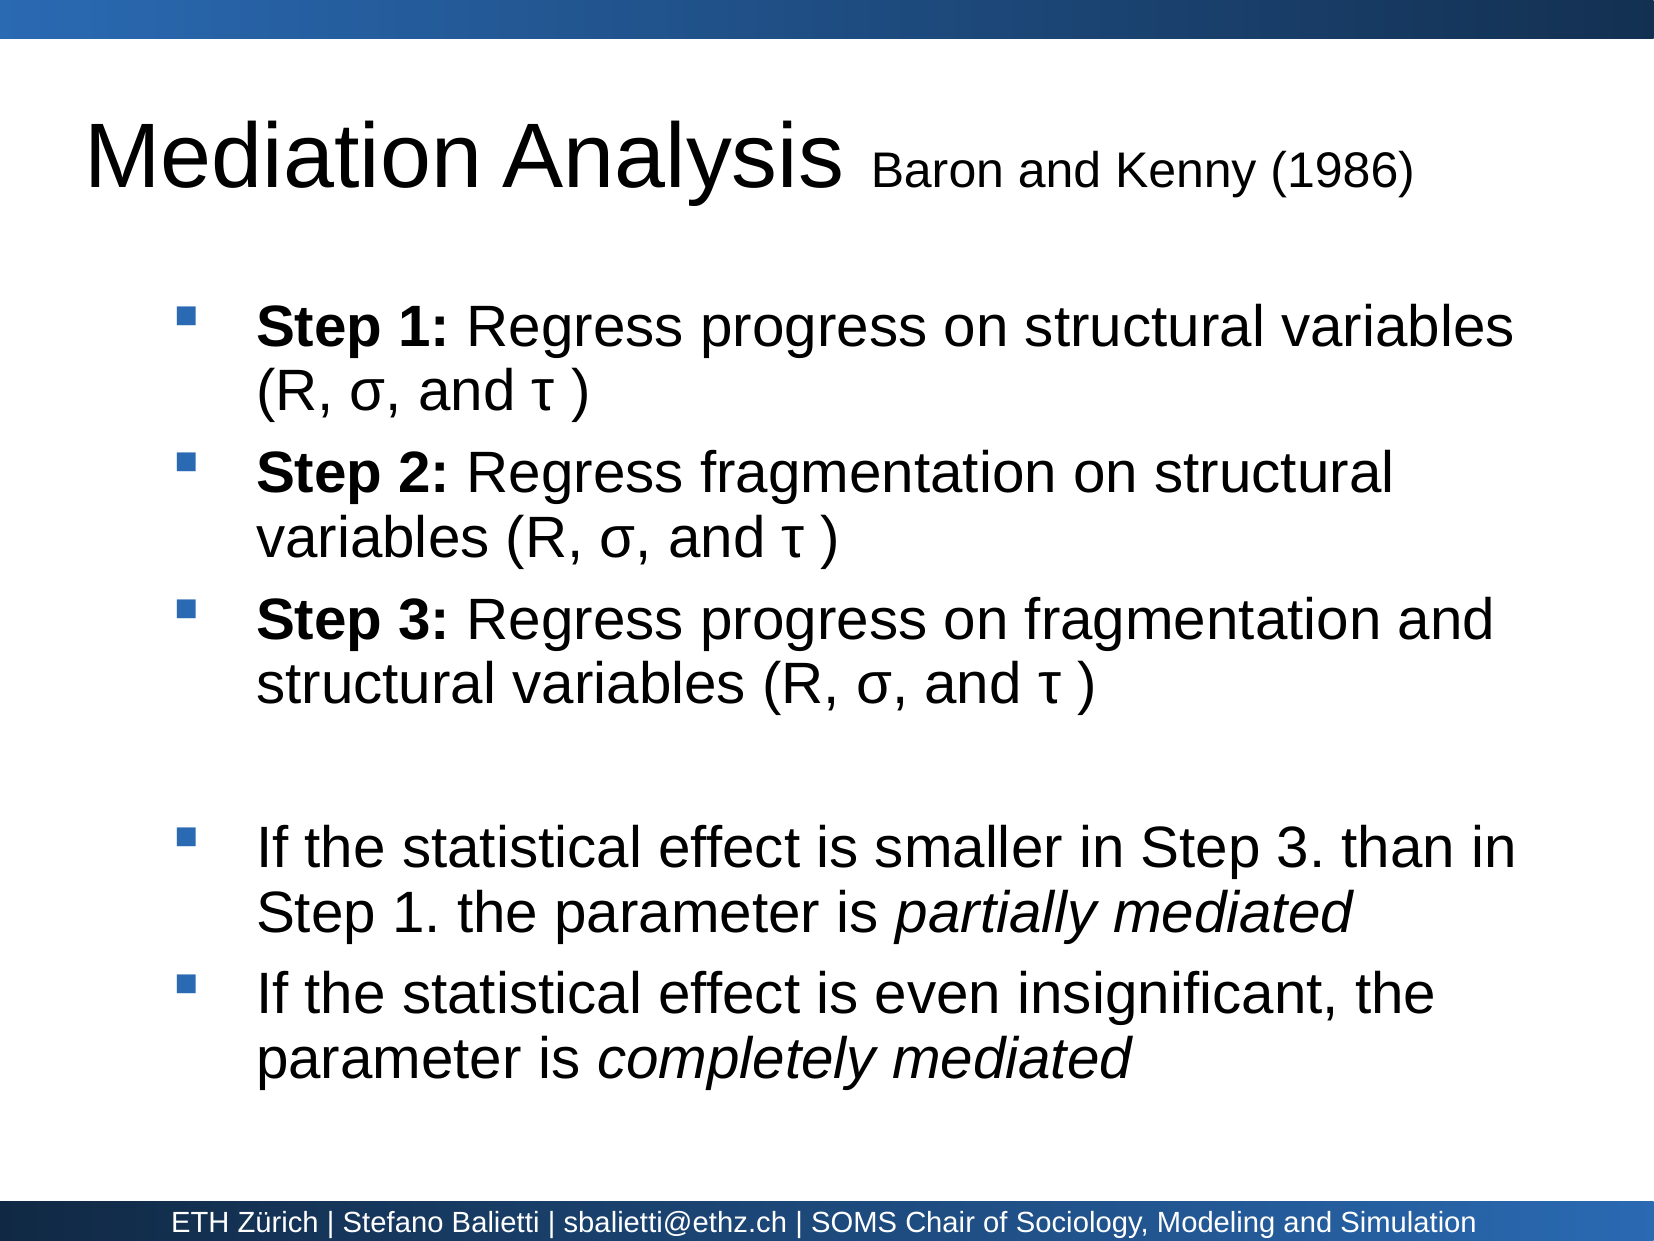

# Mediation Analysis Baron and Kenny (1986)
Step 1: Regress progress on structural variables (R, σ, and τ )
Step 2: Regress fragmentation on structural variables (R, σ, and τ )
Step 3: Regress progress on fragmentation and structural variables (R, σ, and τ )
If the statistical effect is smaller in Step 3. than in Step 1. the parameter is partially mediated
If the statistical effect is even insignificant, the parameter is completely mediated
 ETH Zürich | Stefano Balietti | sbalietti@ethz.ch | SOMS Chair of Sociology, Modeling and Simulation